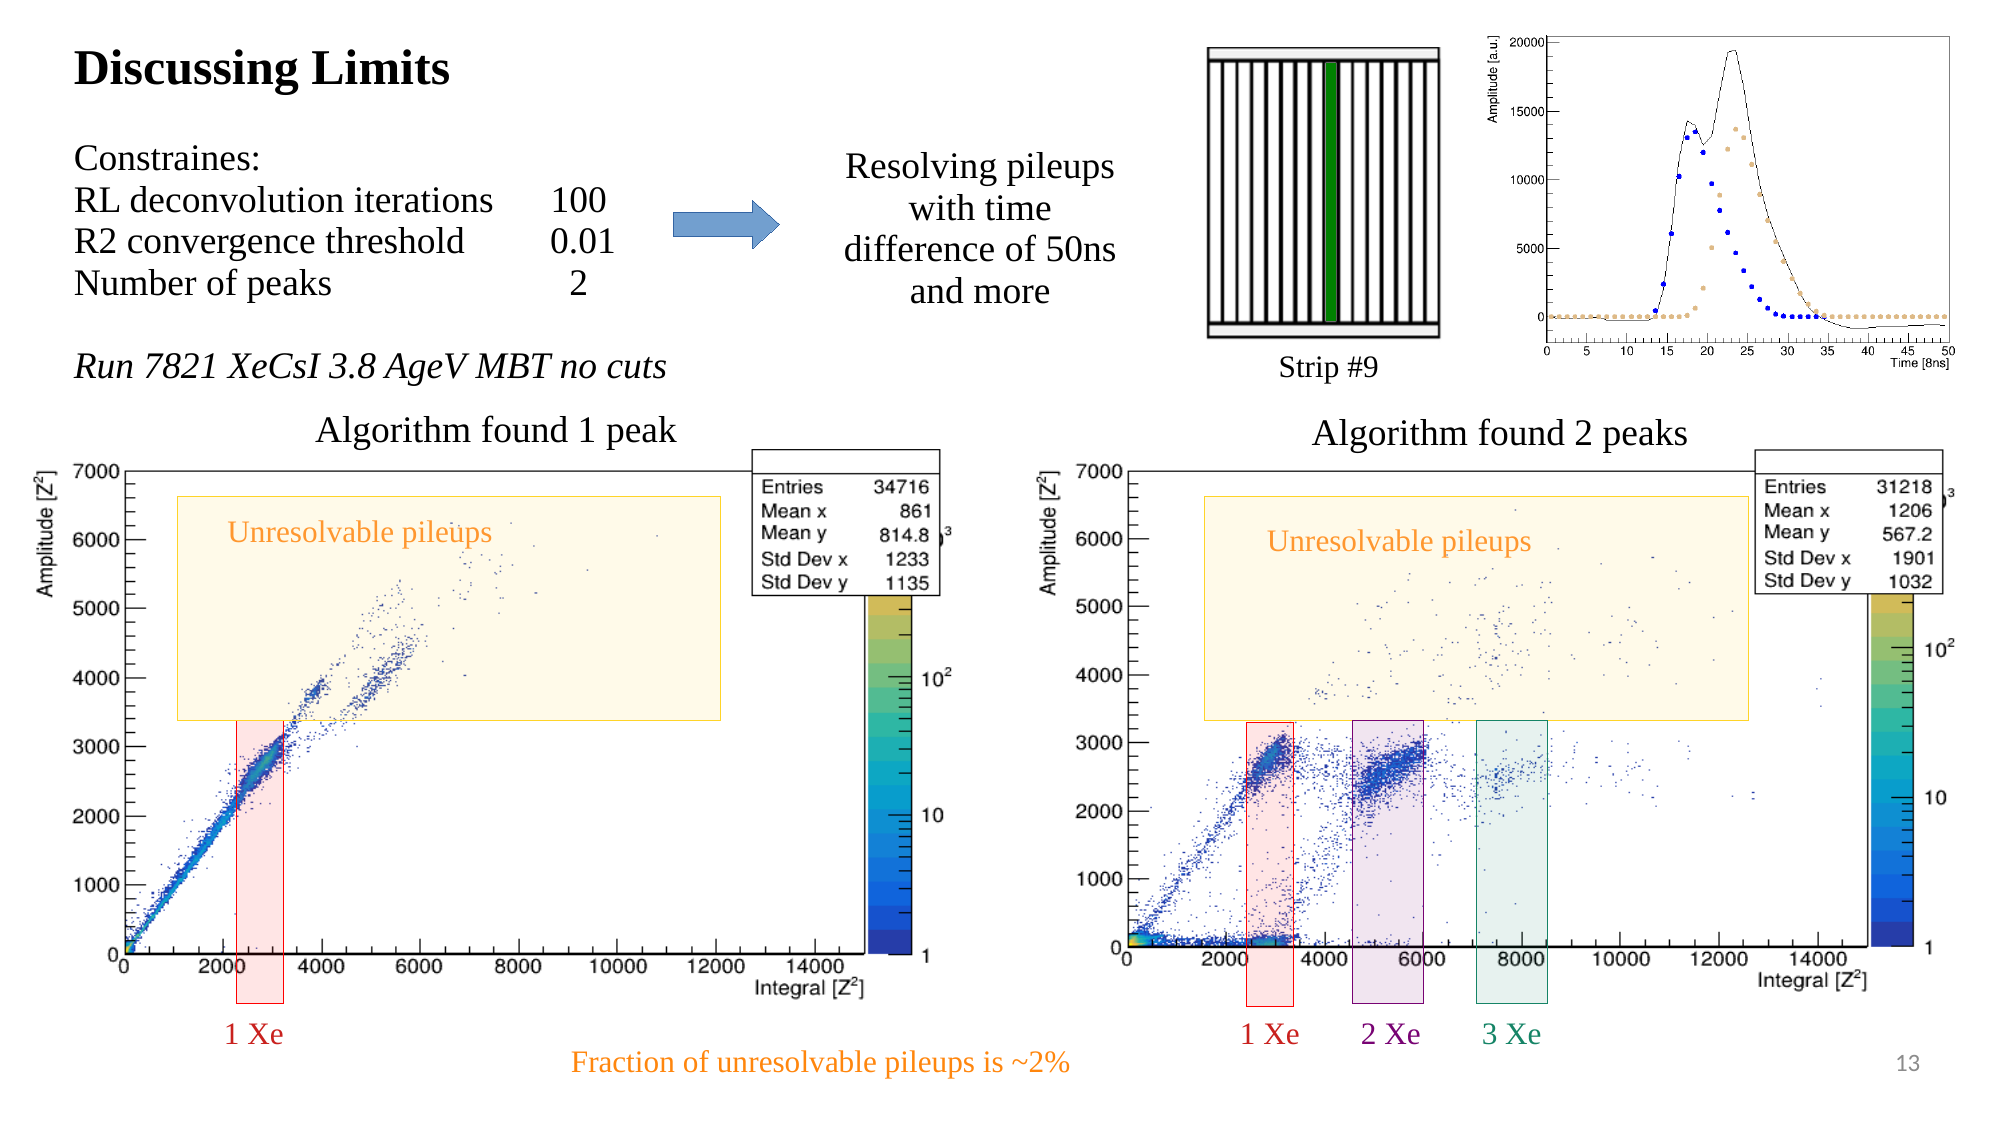

Discussing Limits
Constraines:
RL deconvolution iterations 100
R2 convergence threshold 0.01
Number of peaks 2
Run 7821 XeCsI 3.8 AgeV MBT no cuts
Resolving pileups with time difference of 50ns and more
Strip #9
Algorithm found 1 peak
Algorithm found 2 peaks
Unresolvable pileups
Unresolvable pileups
1 Xe
1 Xe
2 Xe
3 Xe
Fraction of unresolvable pileups is ~2%